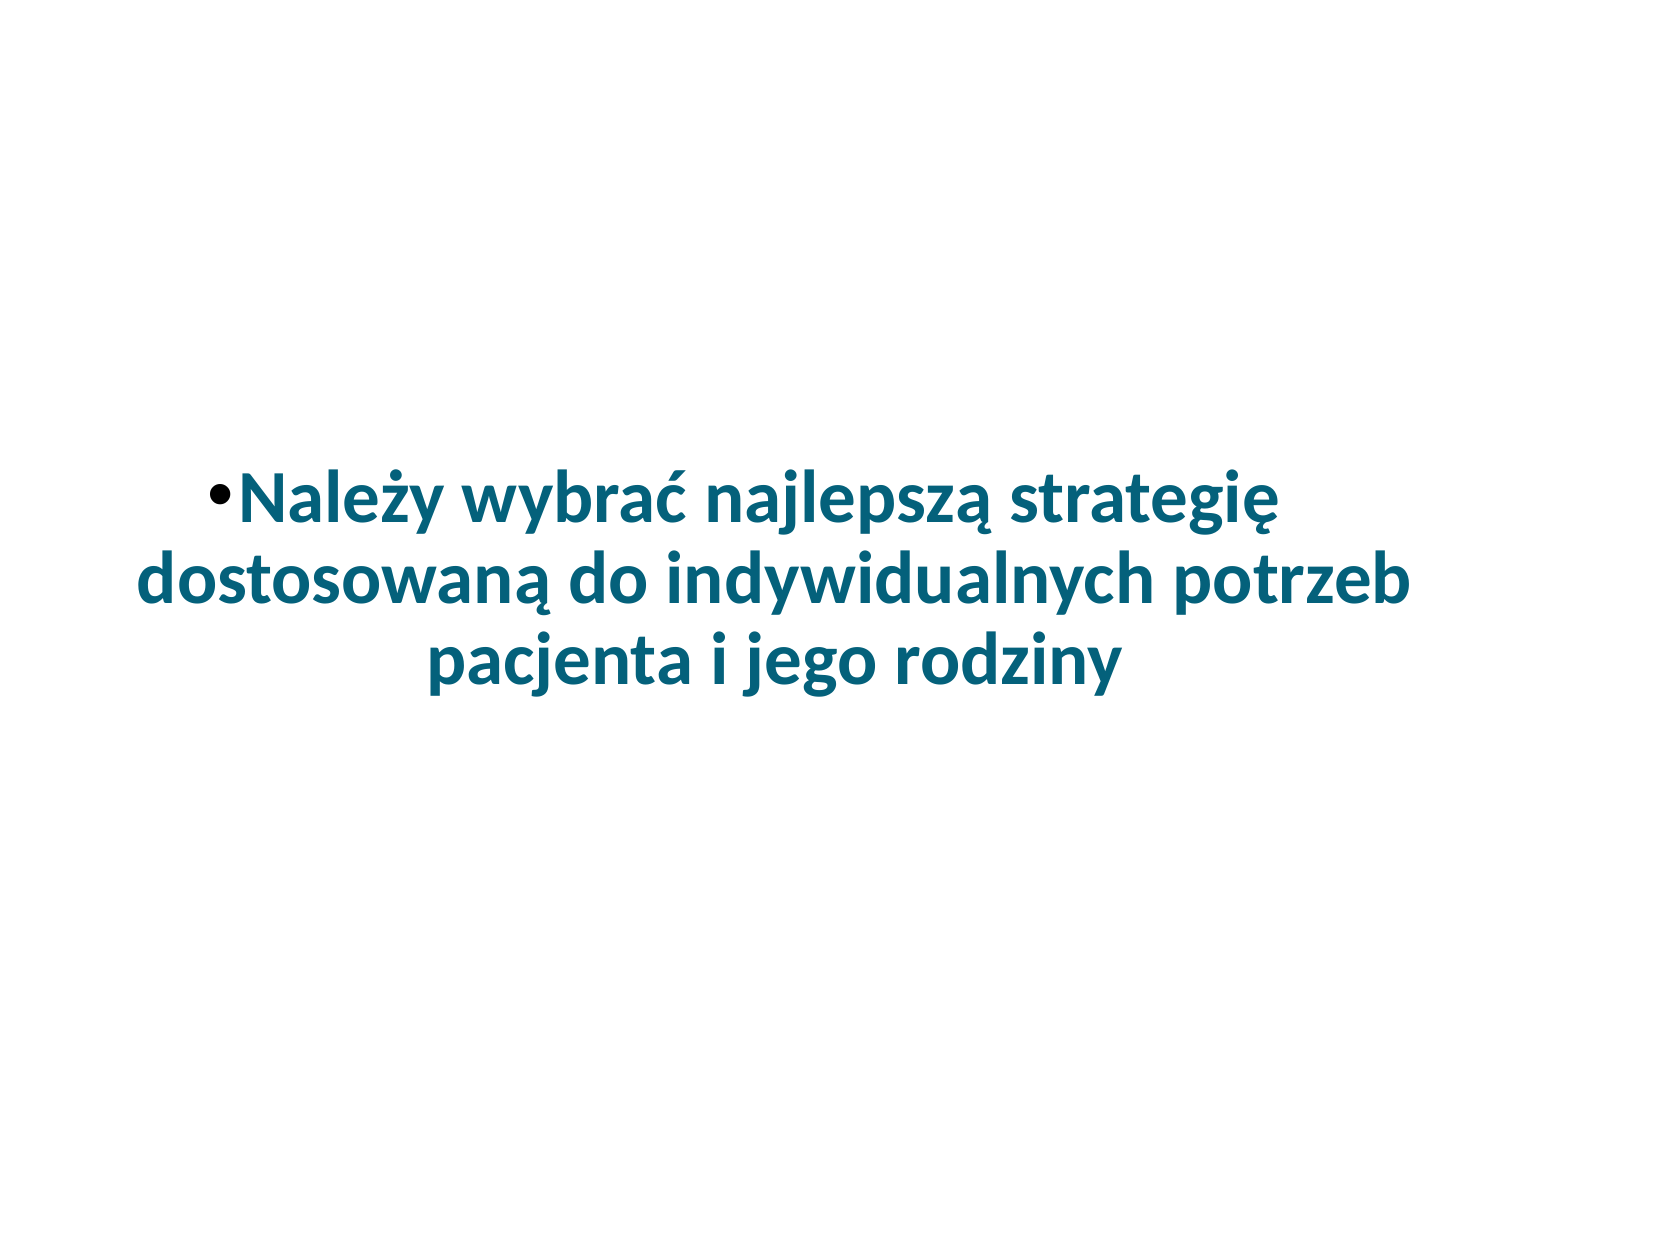

# Należy wybrać najlepszą strategię dostosowaną do indywidualnych potrzeb pacjenta i jego rodziny